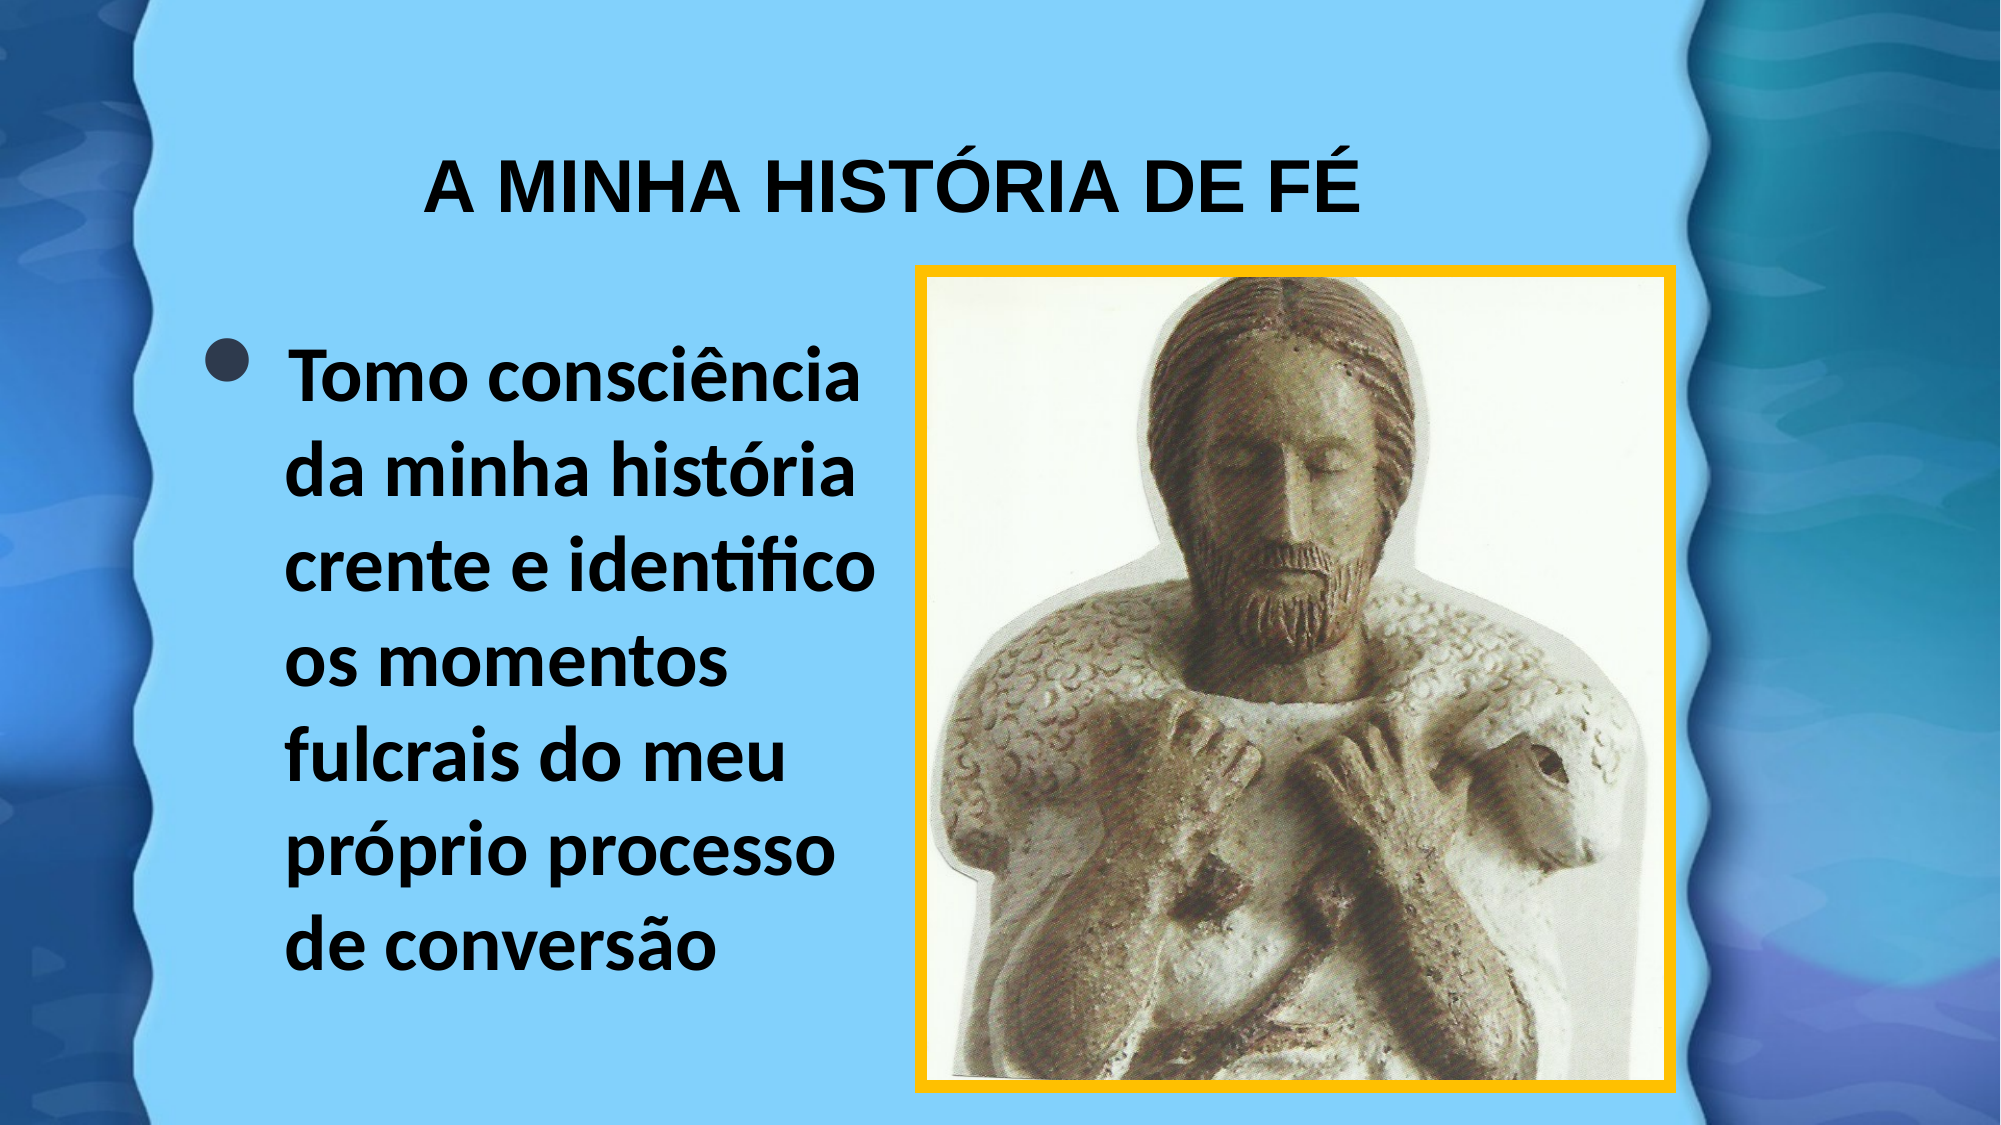

# A MINHA HISTÓRIA DE FÉ
 Tomo consciência da minha história crente e identifico os momentos fulcrais do meu próprio processo de conversão